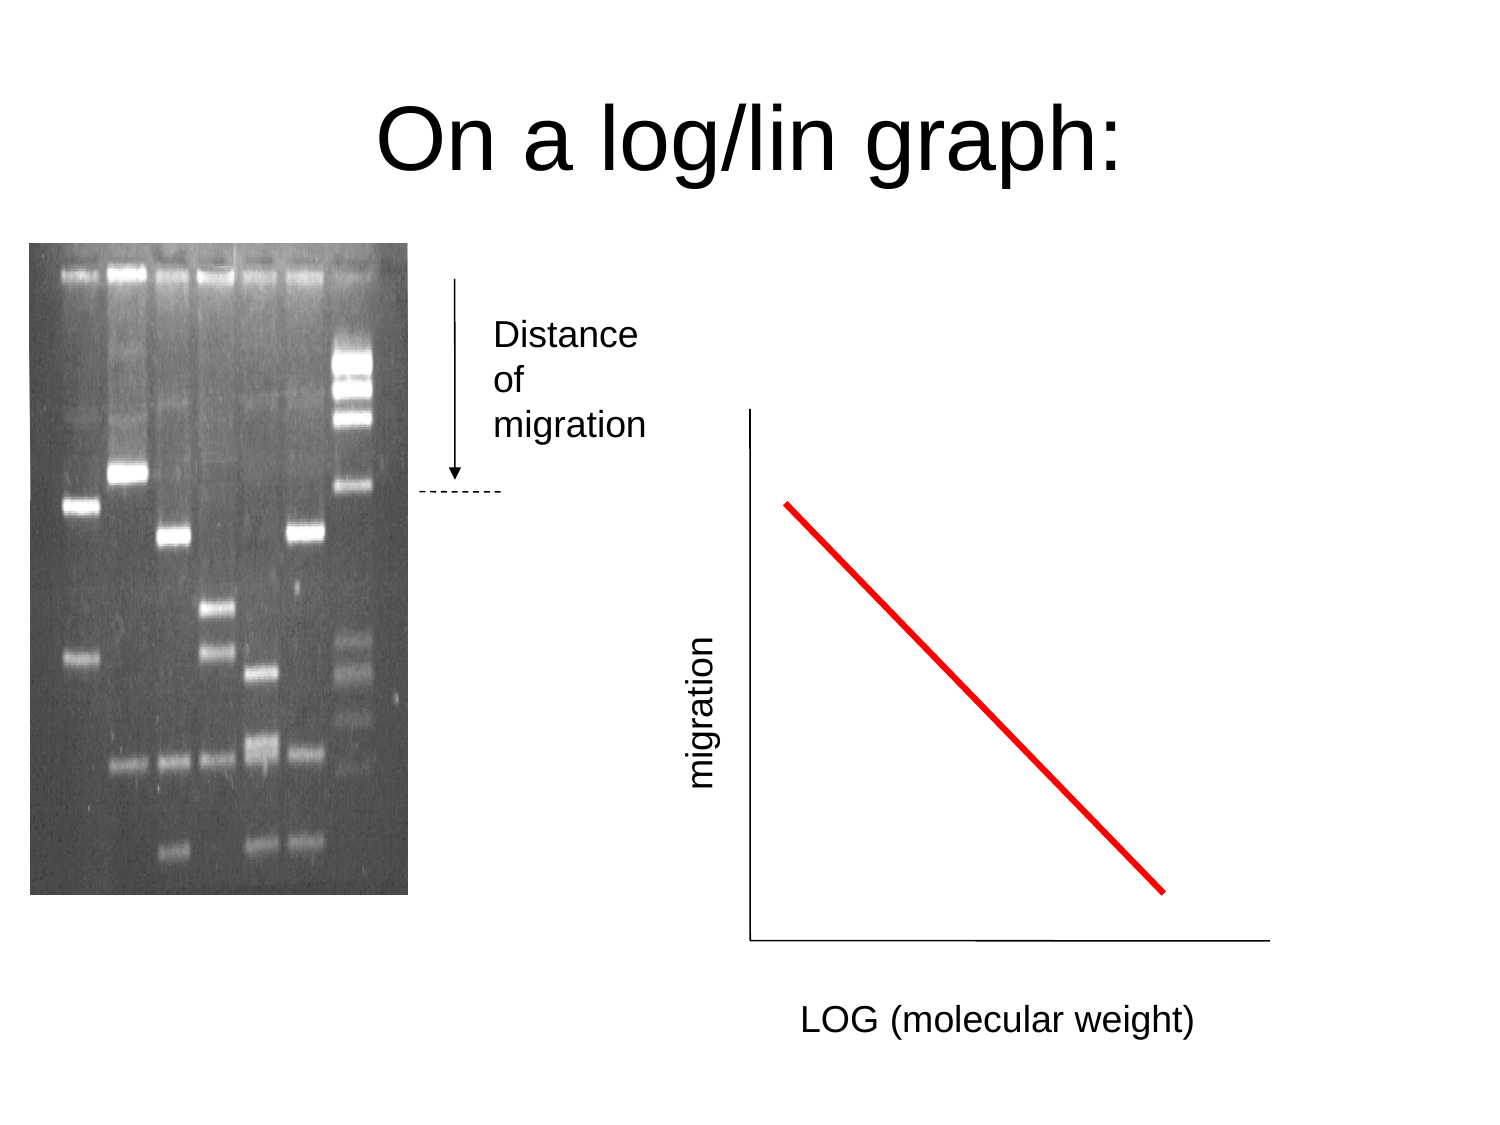

# On a log/lin graph:
Distance of migration
migration
LOG (molecular weight)